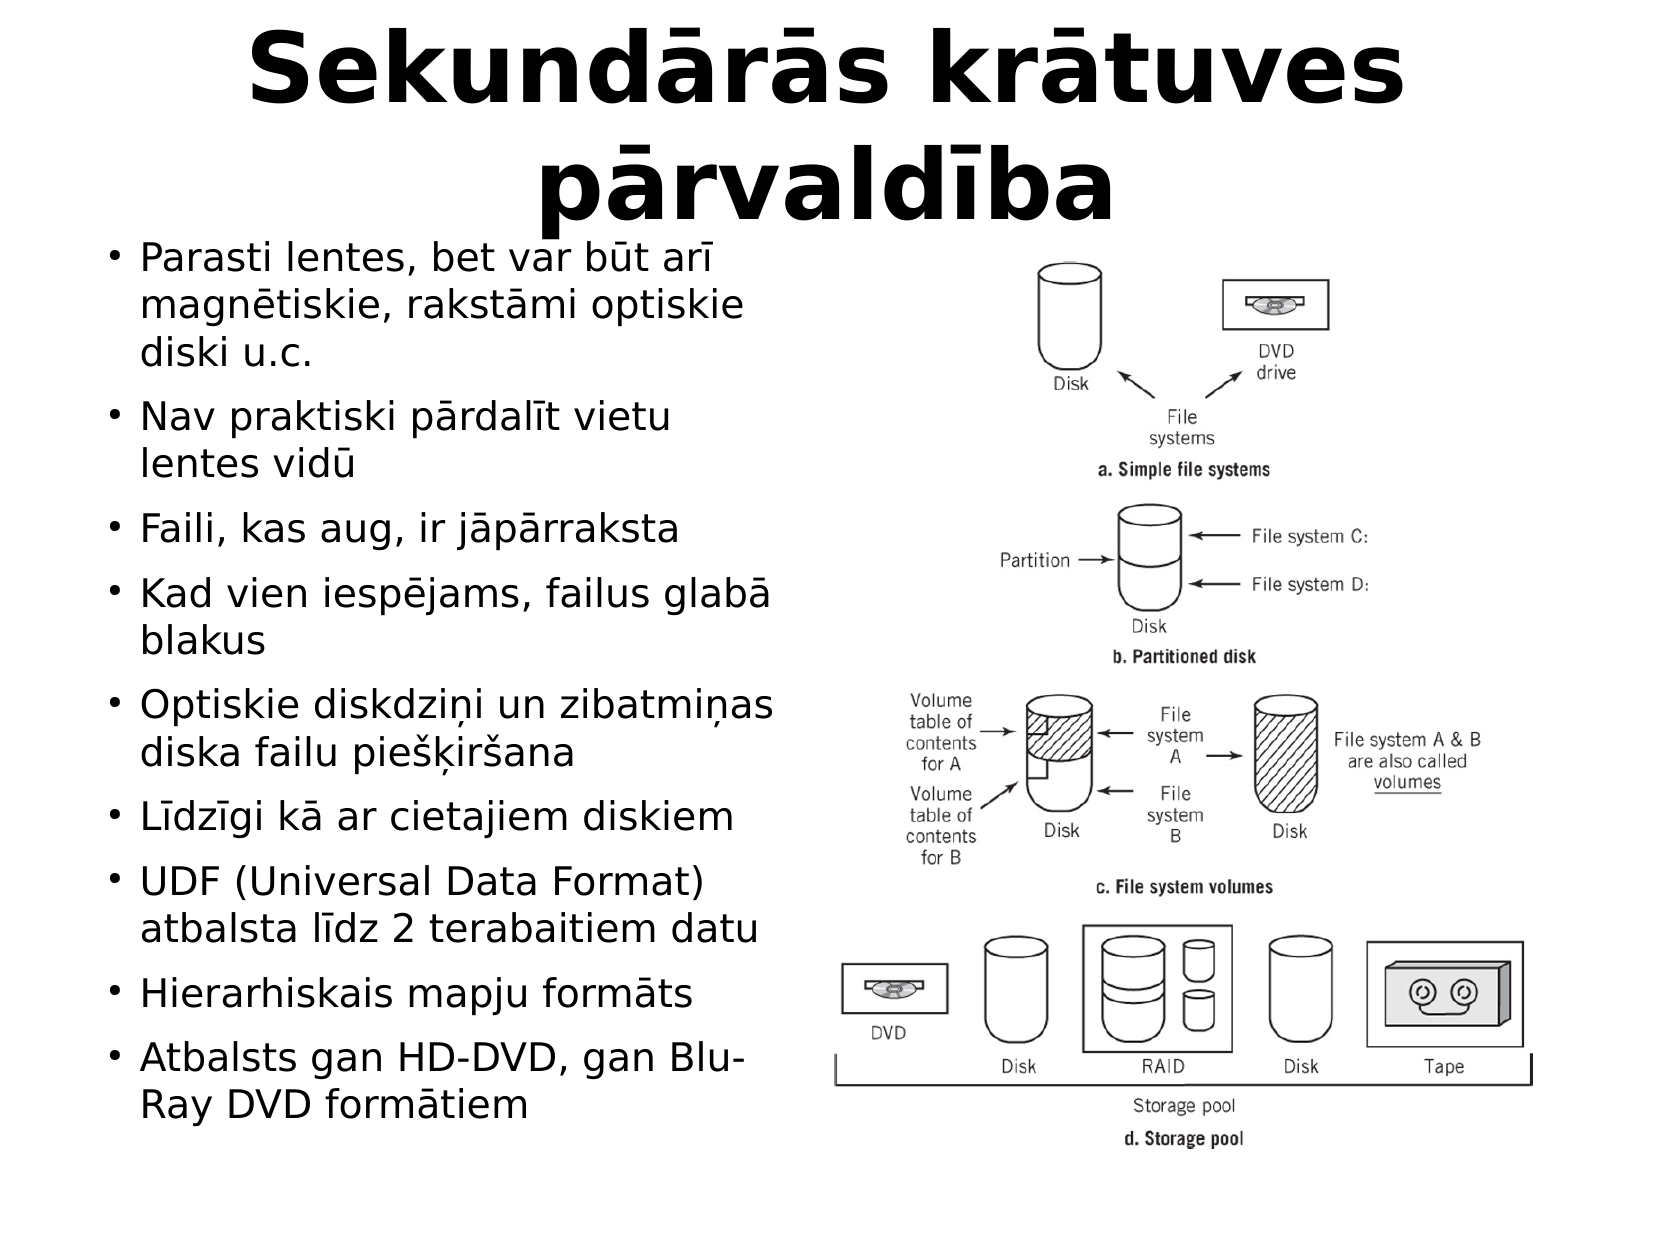

# Sekundārās krātuves pārvaldība
Parasti lentes, bet var būt arī magnētiskie, rakstāmi optiskie diski u.c.
Nav praktiski pārdalīt vietu lentes vidū
Faili, kas aug, ir jāpārraksta
Kad vien iespējams, failus glabā blakus
Optiskie diskdziņi un zibatmiņas diska failu piešķiršana
Līdzīgi kā ar cietajiem diskiem
UDF (Universal Data Format) atbalsta līdz 2 terabaitiem datu
Hierarhiskais mapju formāts
Atbalsts gan HD-DVD, gan Blu-Ray DVD formātiem